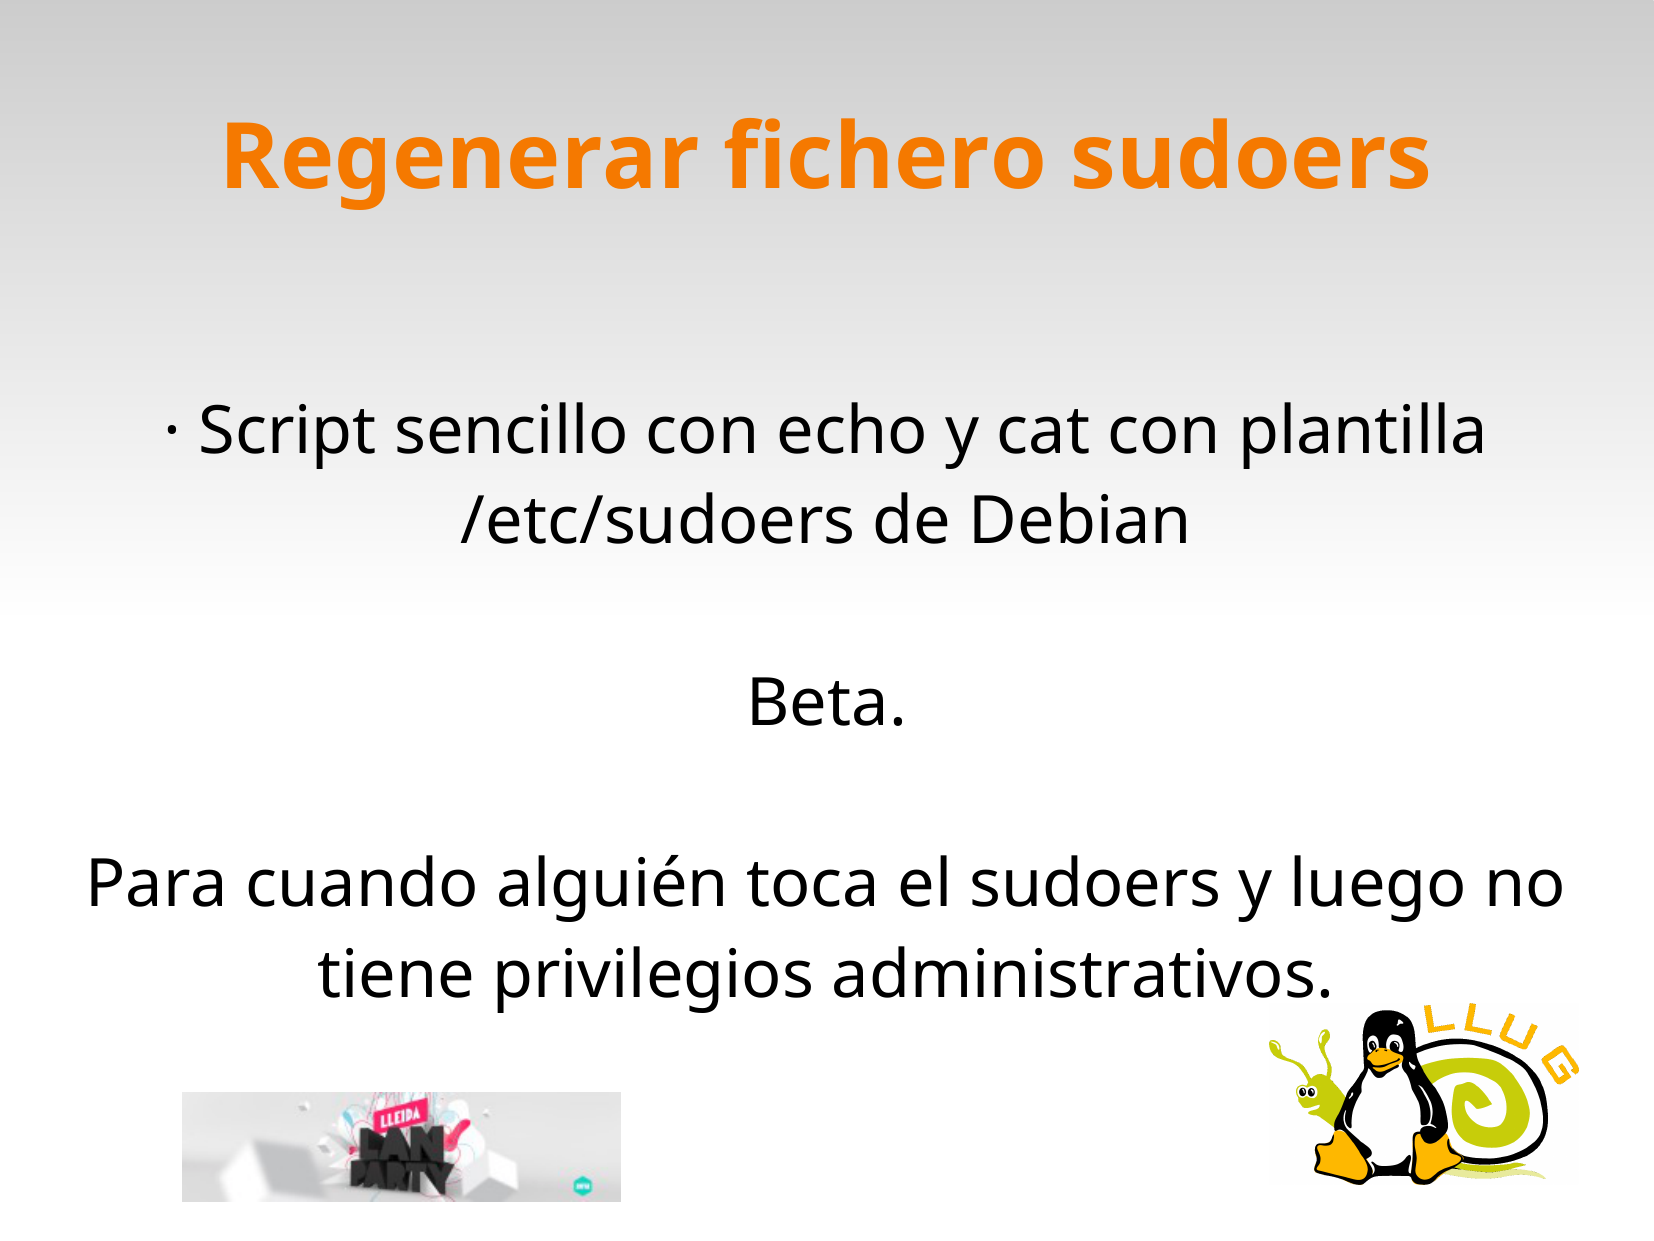

# Regenerar fichero sudoers
· Script sencillo con echo y cat con plantilla /etc/sudoers de Debian
Beta.
Para cuando alguién toca el sudoers y luego no tiene privilegios administrativos.